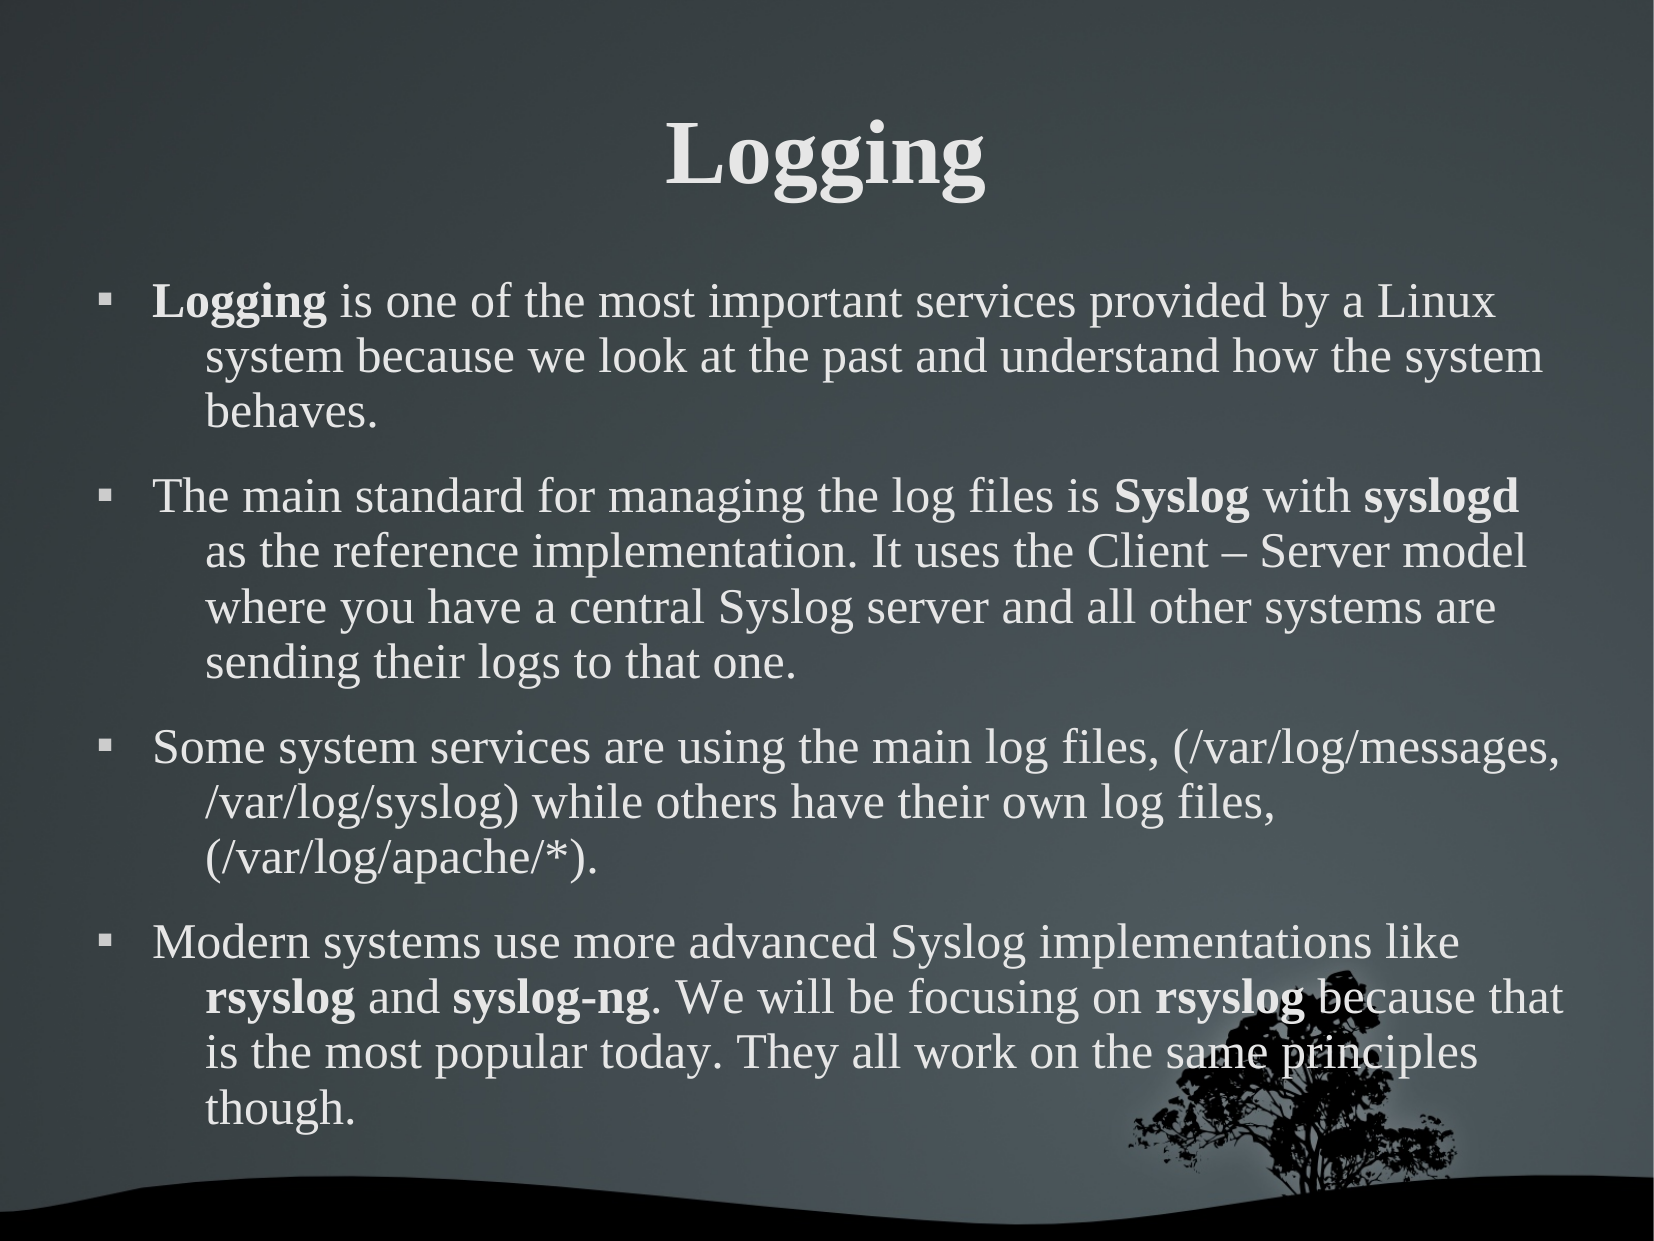

# Logging
Logging is one of the most important services provided by a Linux system because we look at the past and understand how the system behaves.
The main standard for managing the log files is Syslog with syslogd as the reference implementation. It uses the Client – Server model where you have a central Syslog server and all other systems are sending their logs to that one.
Some system services are using the main log files, (/var/log/messages, /var/log/syslog) while others have their own log files, (/var/log/apache/*).
Modern systems use more advanced Syslog implementations like rsyslog and syslog-ng. We will be focusing on rsyslog because that is the most popular today. They all work on the same principles though.